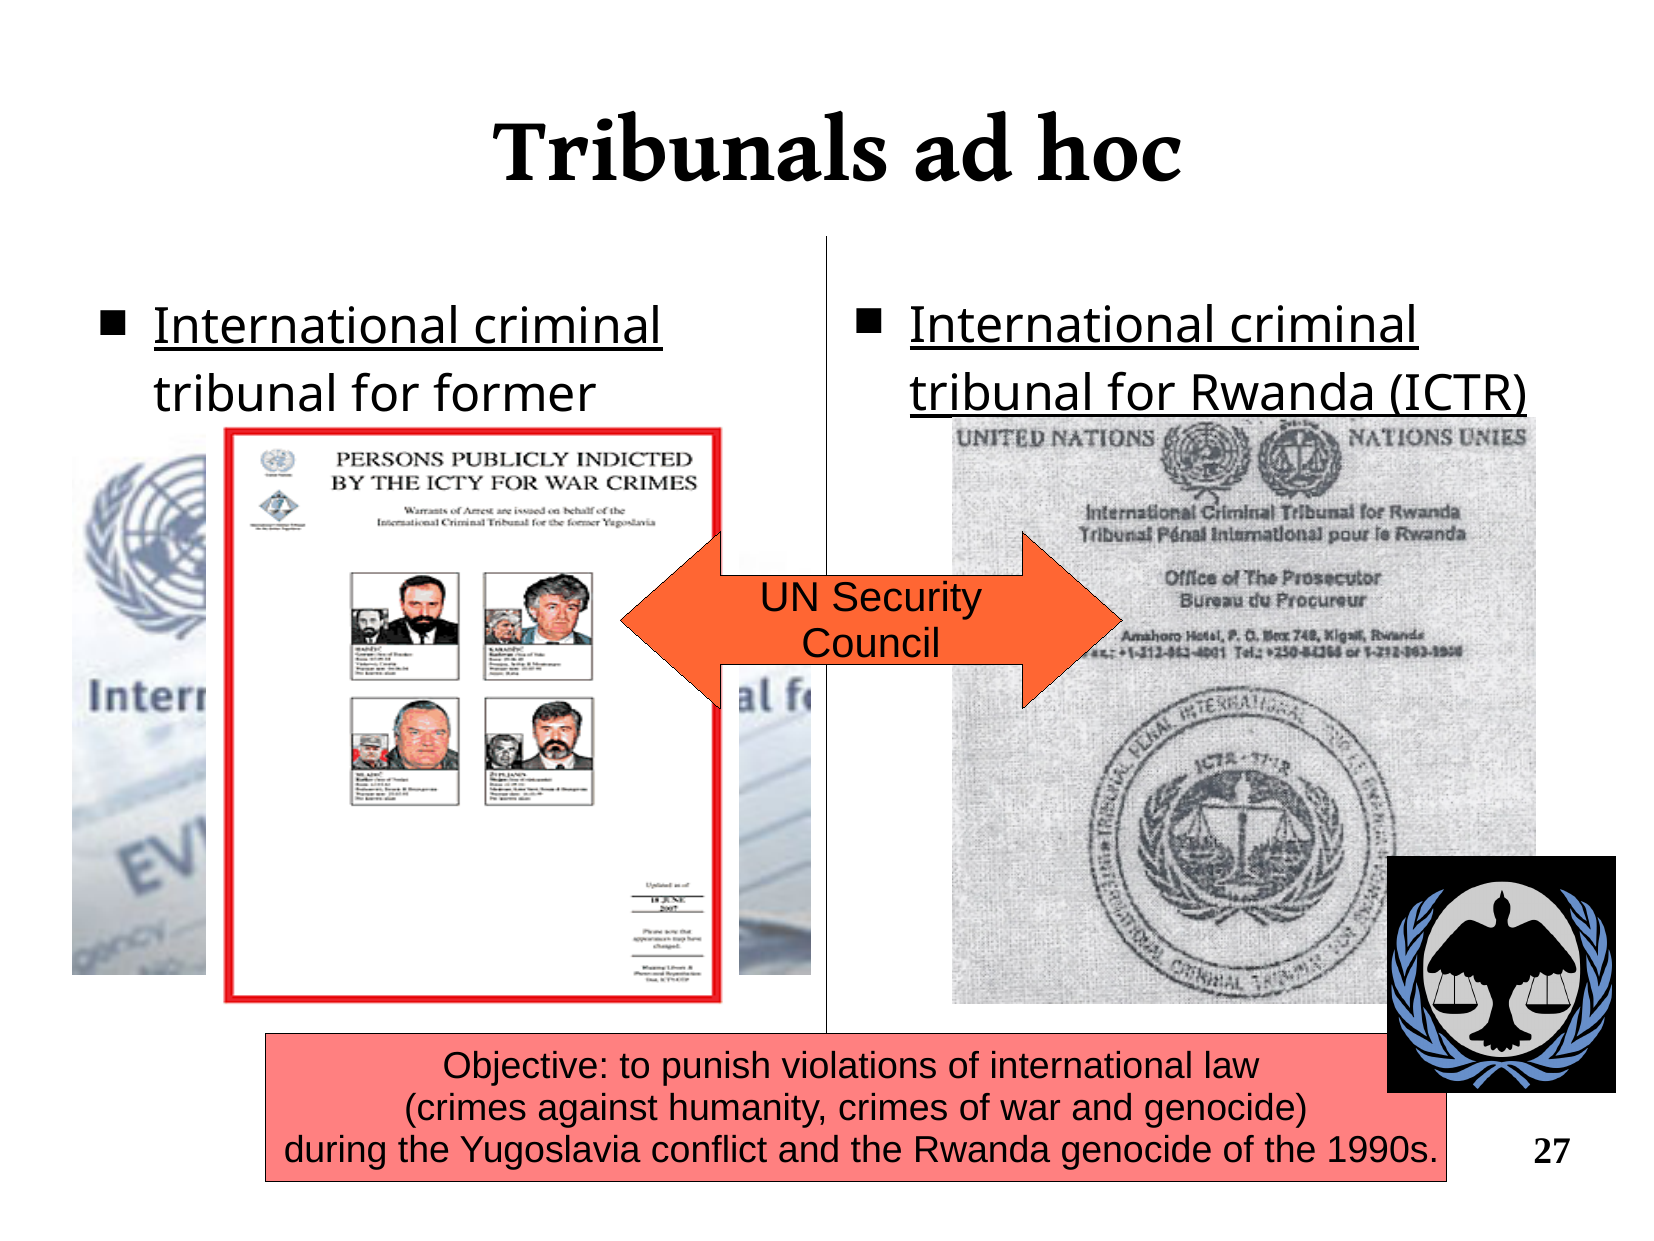

# Tribunals ad hoc
International criminal tribunal for Rwanda (ICTR)
International criminal tribunal for former Yugoslavia (ICTY)
UN Security
Council
Objective: to punish violations of international law
(crimes against humanity, crimes of war and genocide)
 during the Yugoslavia conflict and the Rwanda genocide of the 1990s.
27
NEOTRANS